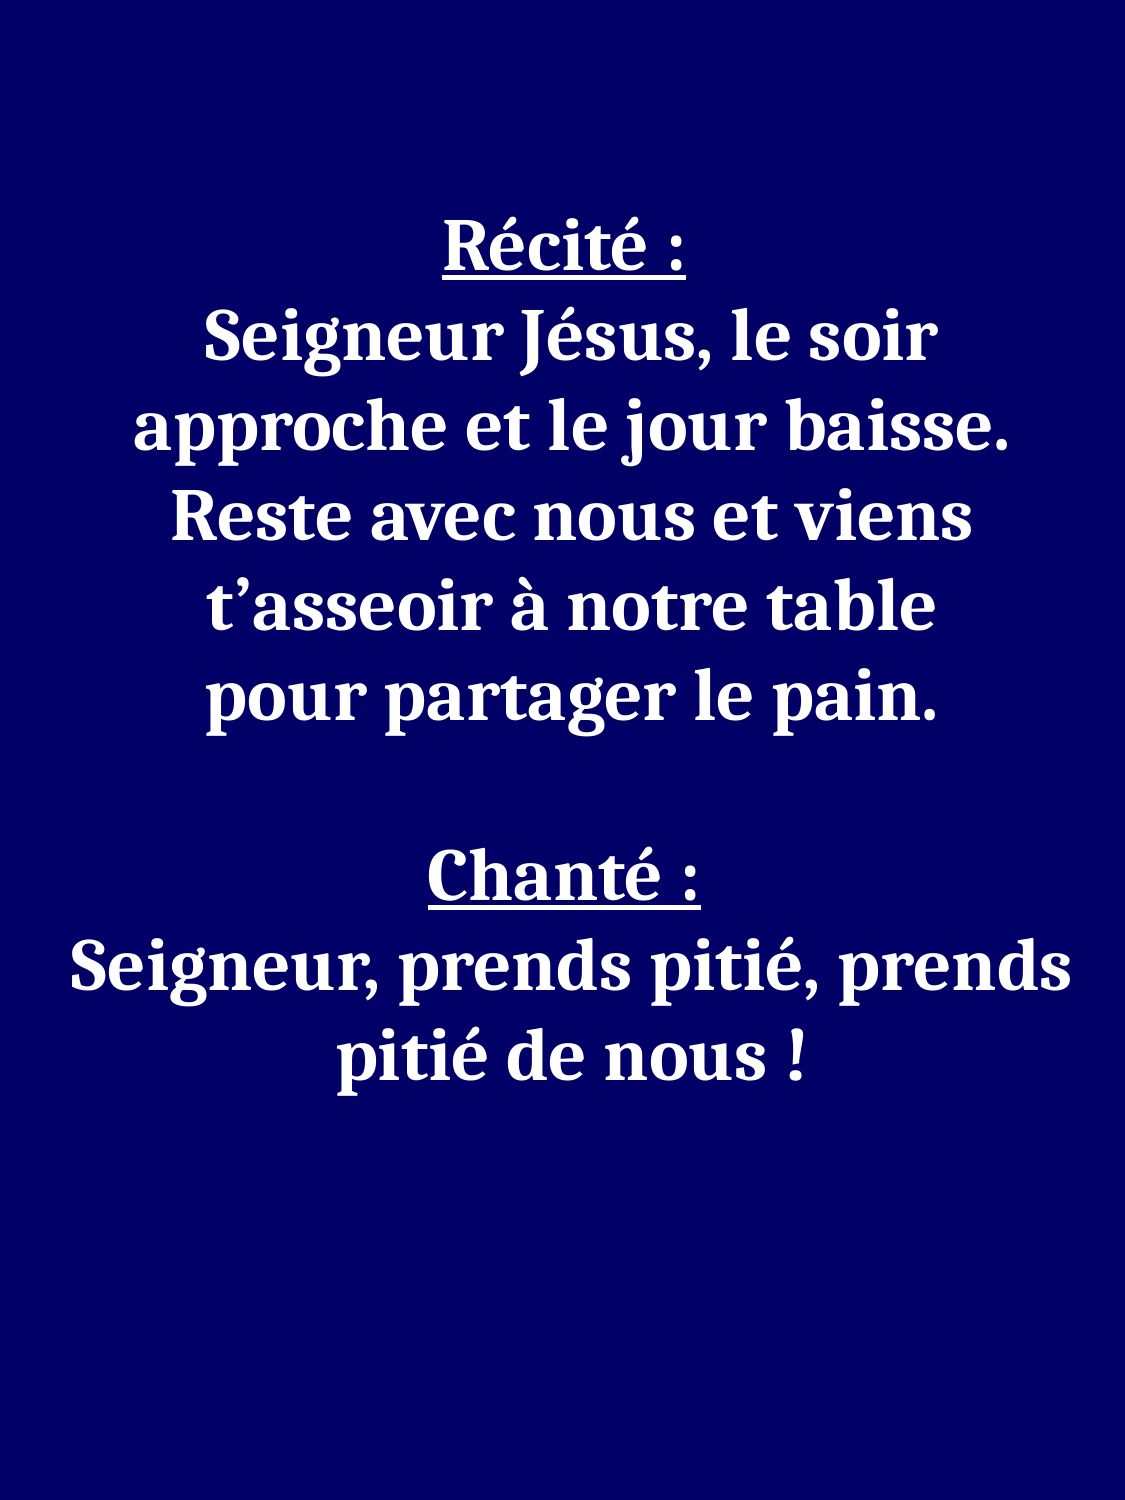

Récité :
Seigneur Jésus, le soir approche et le jour baisse.
Reste avec nous et viens t’asseoir à notre table
pour partager le pain.
Chanté :
Seigneur, prends pitié, prends pitié de nous !